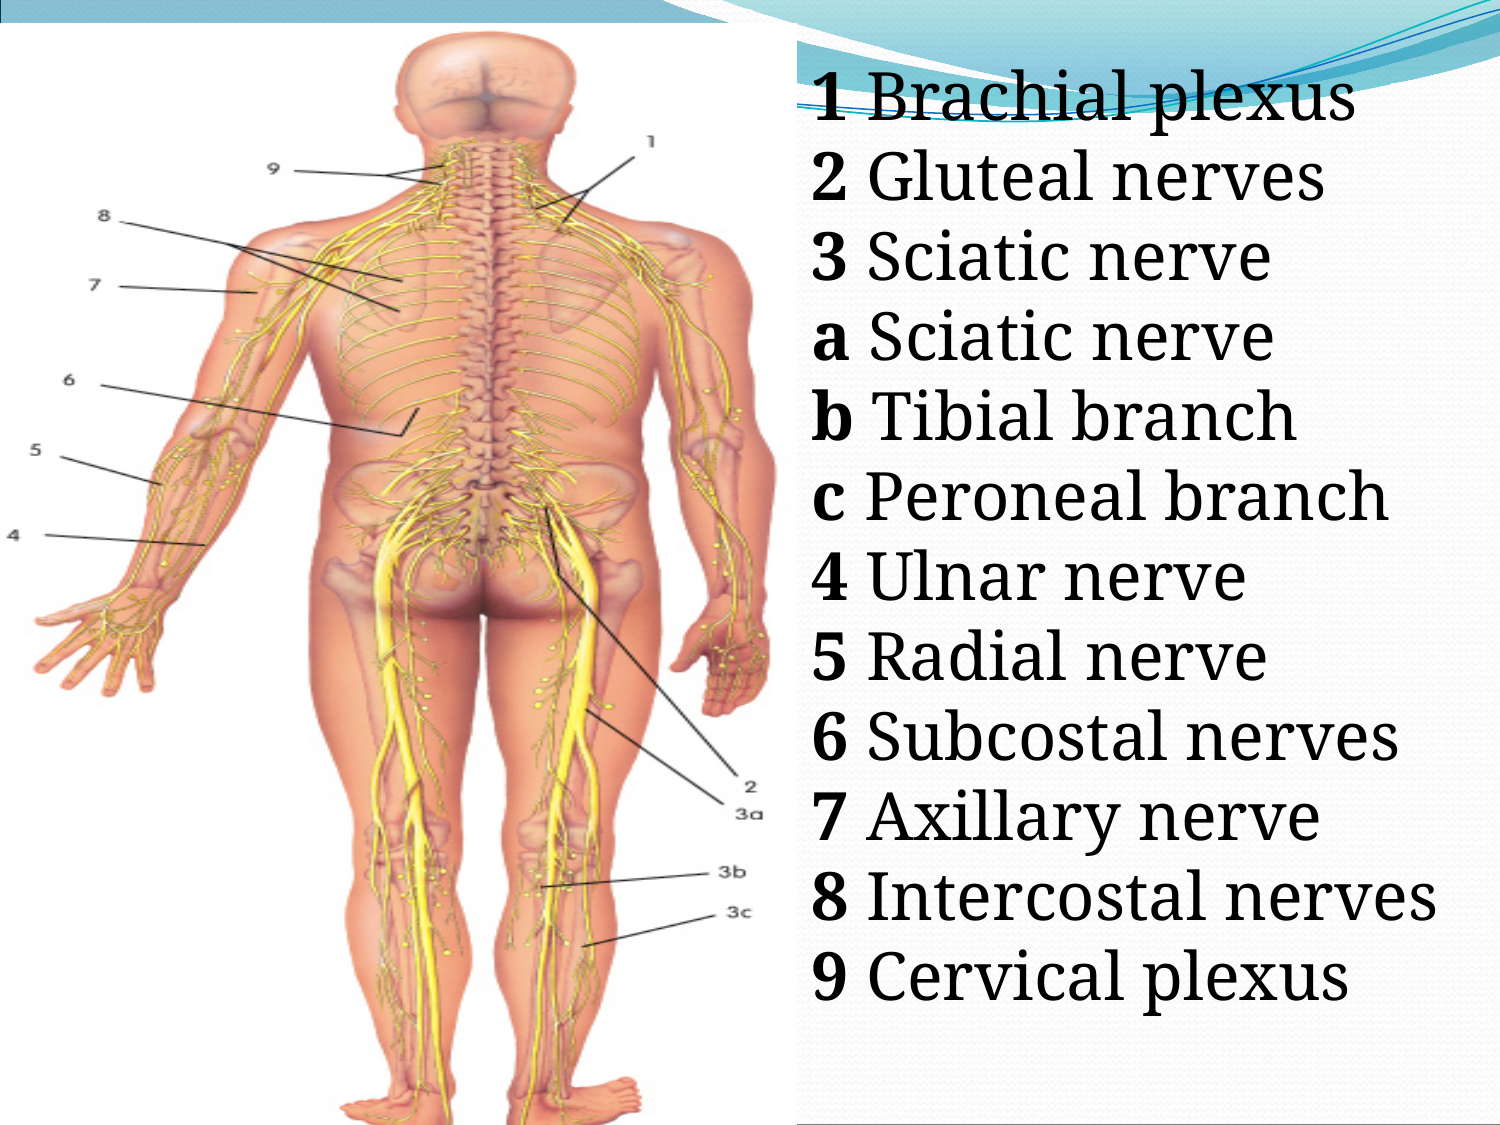

1 Brachial plexus
2 Gluteal nerves
3 Sciatic nerve
a Sciatic nerve
b Tibial branch
c Peroneal branch
4 Ulnar nerve
5 Radial nerve
6 Subcostal nerves
7 Axillary nerve
8 Intercostal nerves
9 Cervical plexus
#